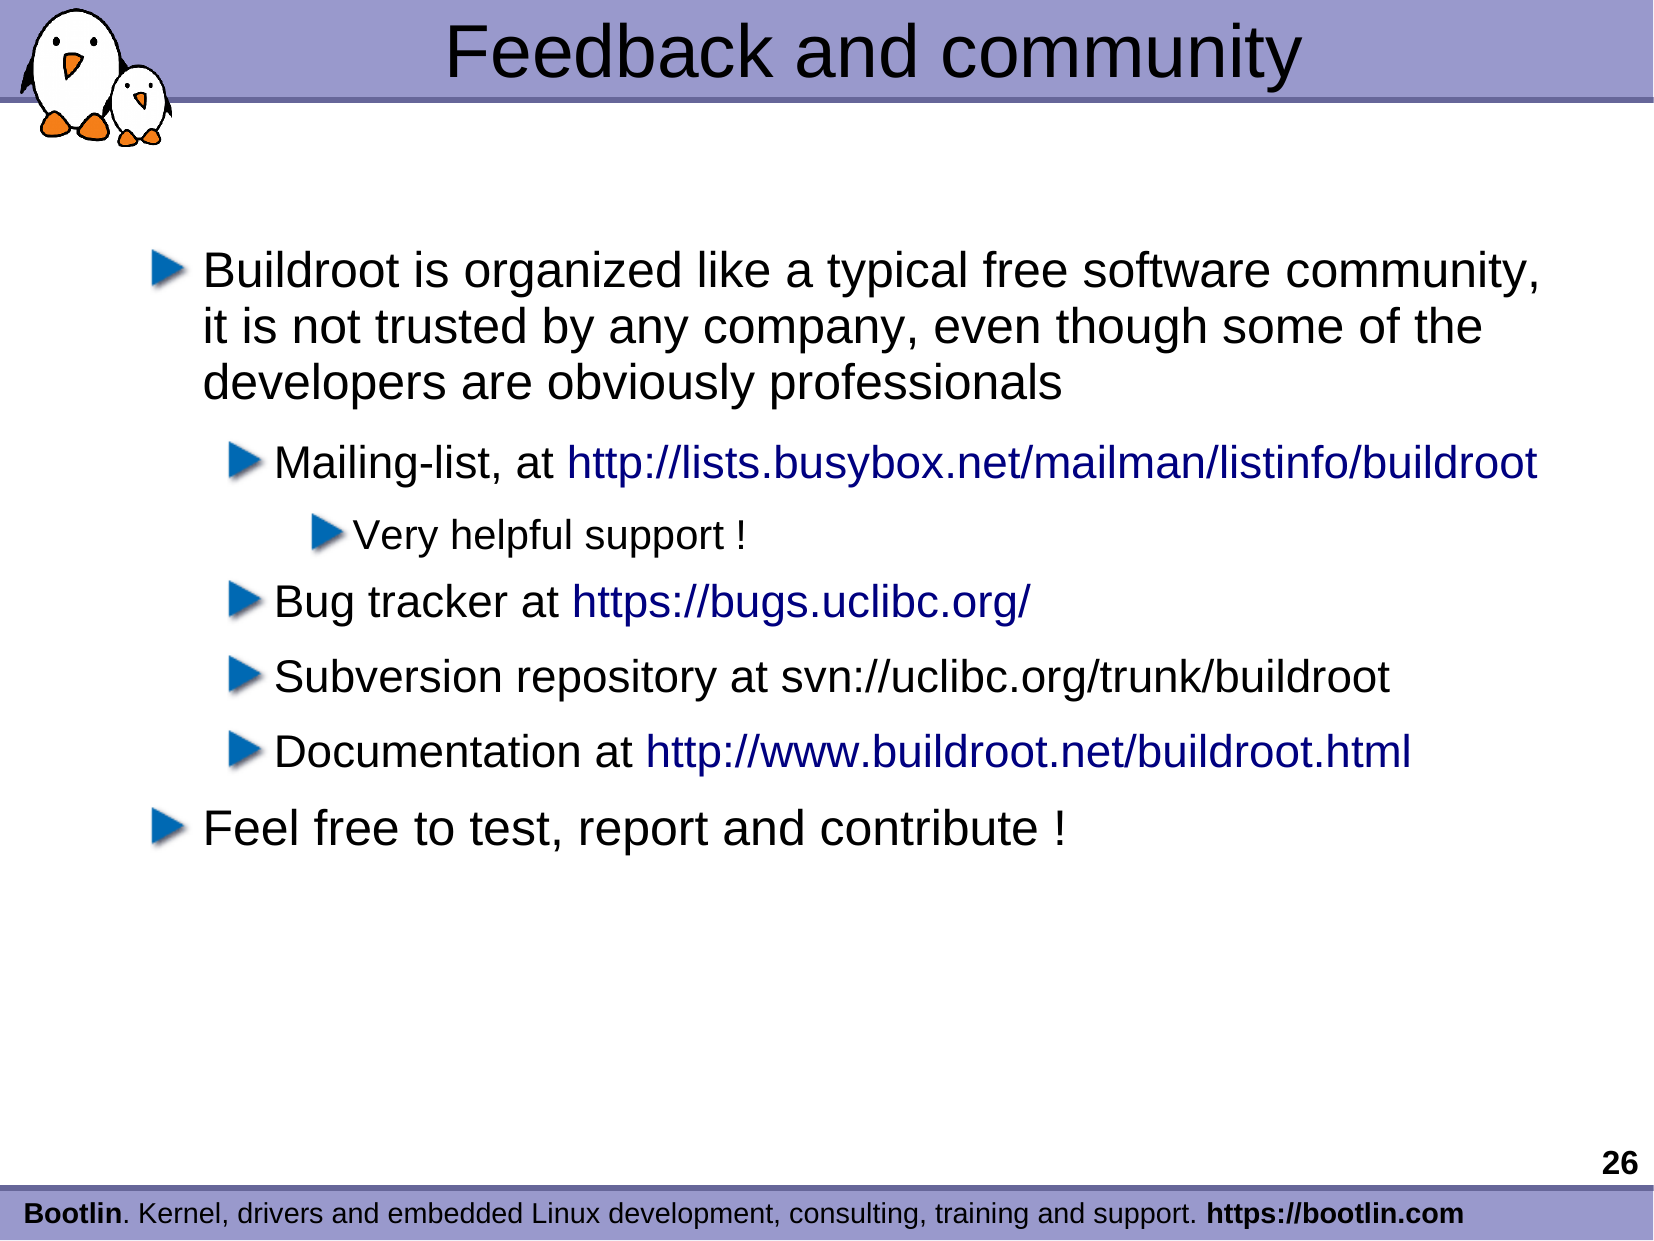

# Feedback and community
Buildroot is organized like a typical free software community, it is not trusted by any company, even though some of the developers are obviously professionals
Mailing-list, at http://lists.busybox.net/mailman/listinfo/buildroot
Very helpful support !
Bug tracker at https://bugs.uclibc.org/
Subversion repository at svn://uclibc.org/trunk/buildroot
Documentation at http://www.buildroot.net/buildroot.html
Feel free to test, report and contribute !